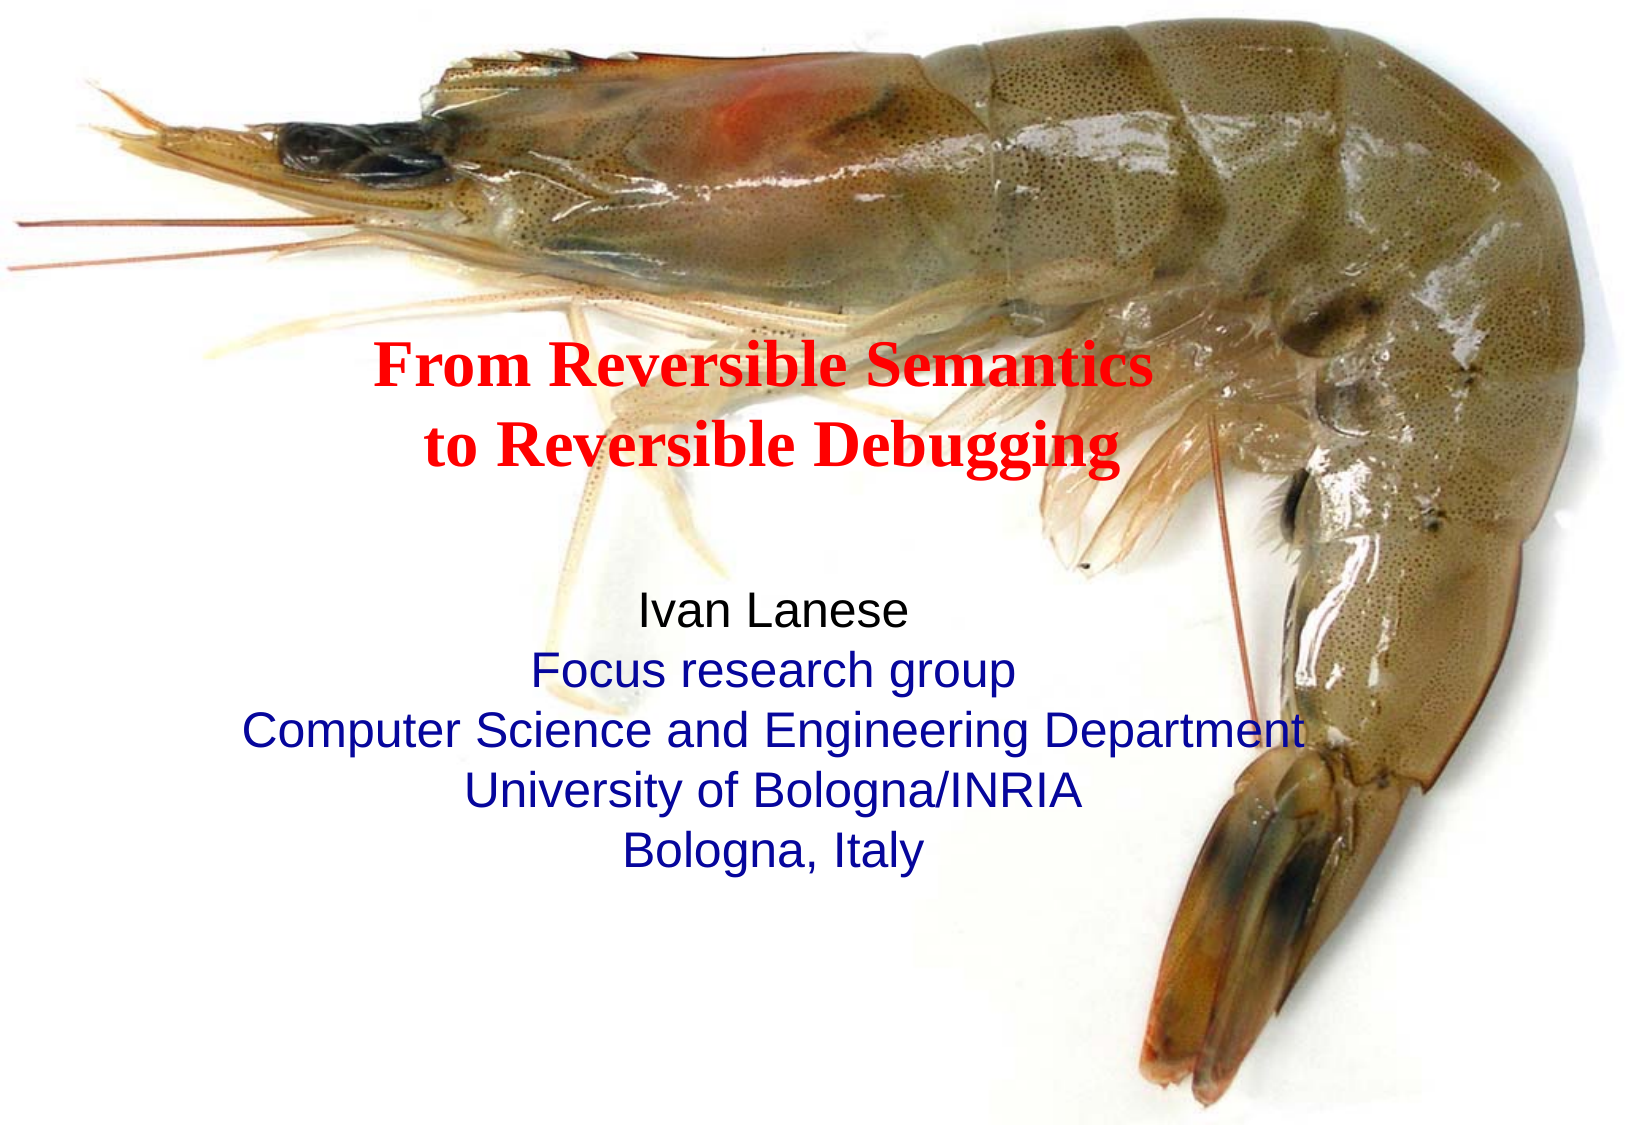

# From Reversible Semantics to Reversible Debugging
Ivan Lanese
Focus research group
Computer Science and Engineering Department
University of Bologna/INRIA
Bologna, Italy